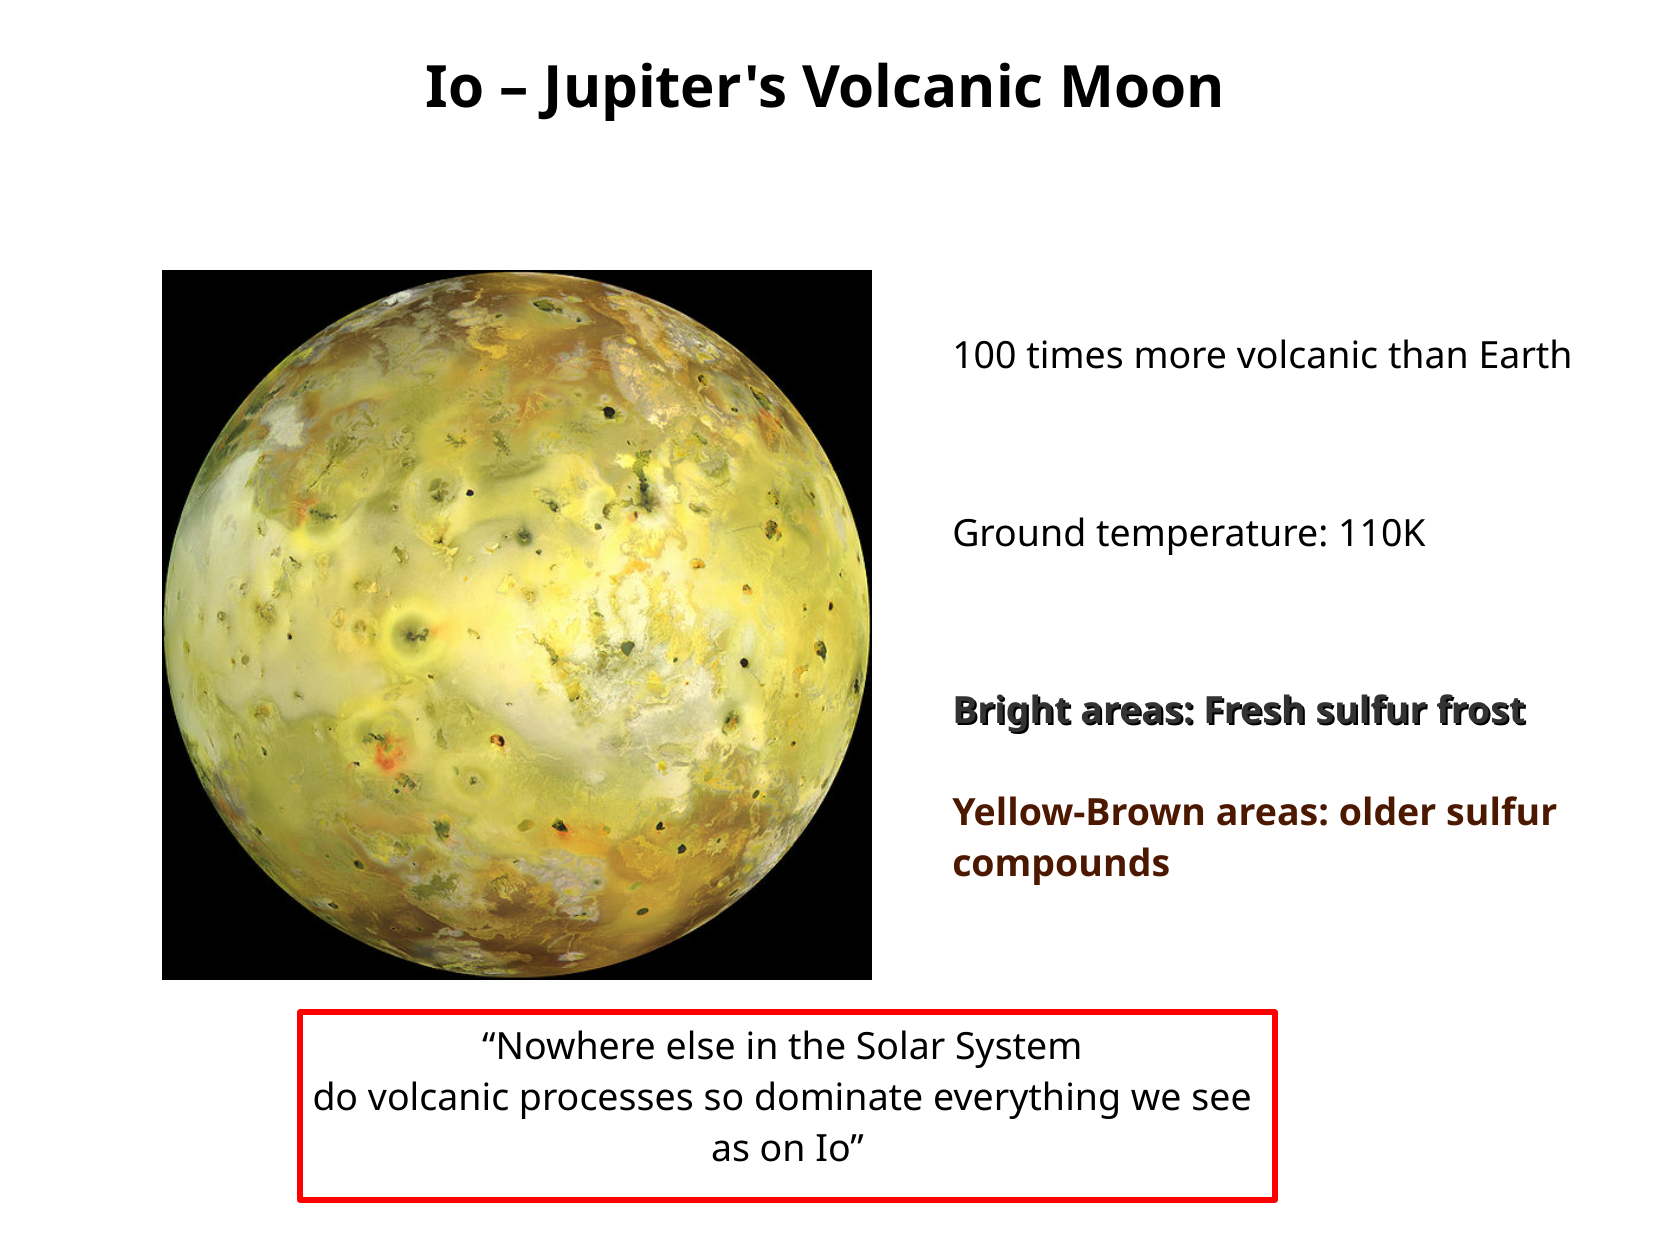

Io – Jupiter's Volcanic Moon
100 times more volcanic than Earth
Ground temperature: 110K
Bright areas: Fresh sulfur frost
Yellow-Brown areas: older sulfur compounds
“Nowhere else in the Solar System
do volcanic processes so dominate everything we see
as on Io”